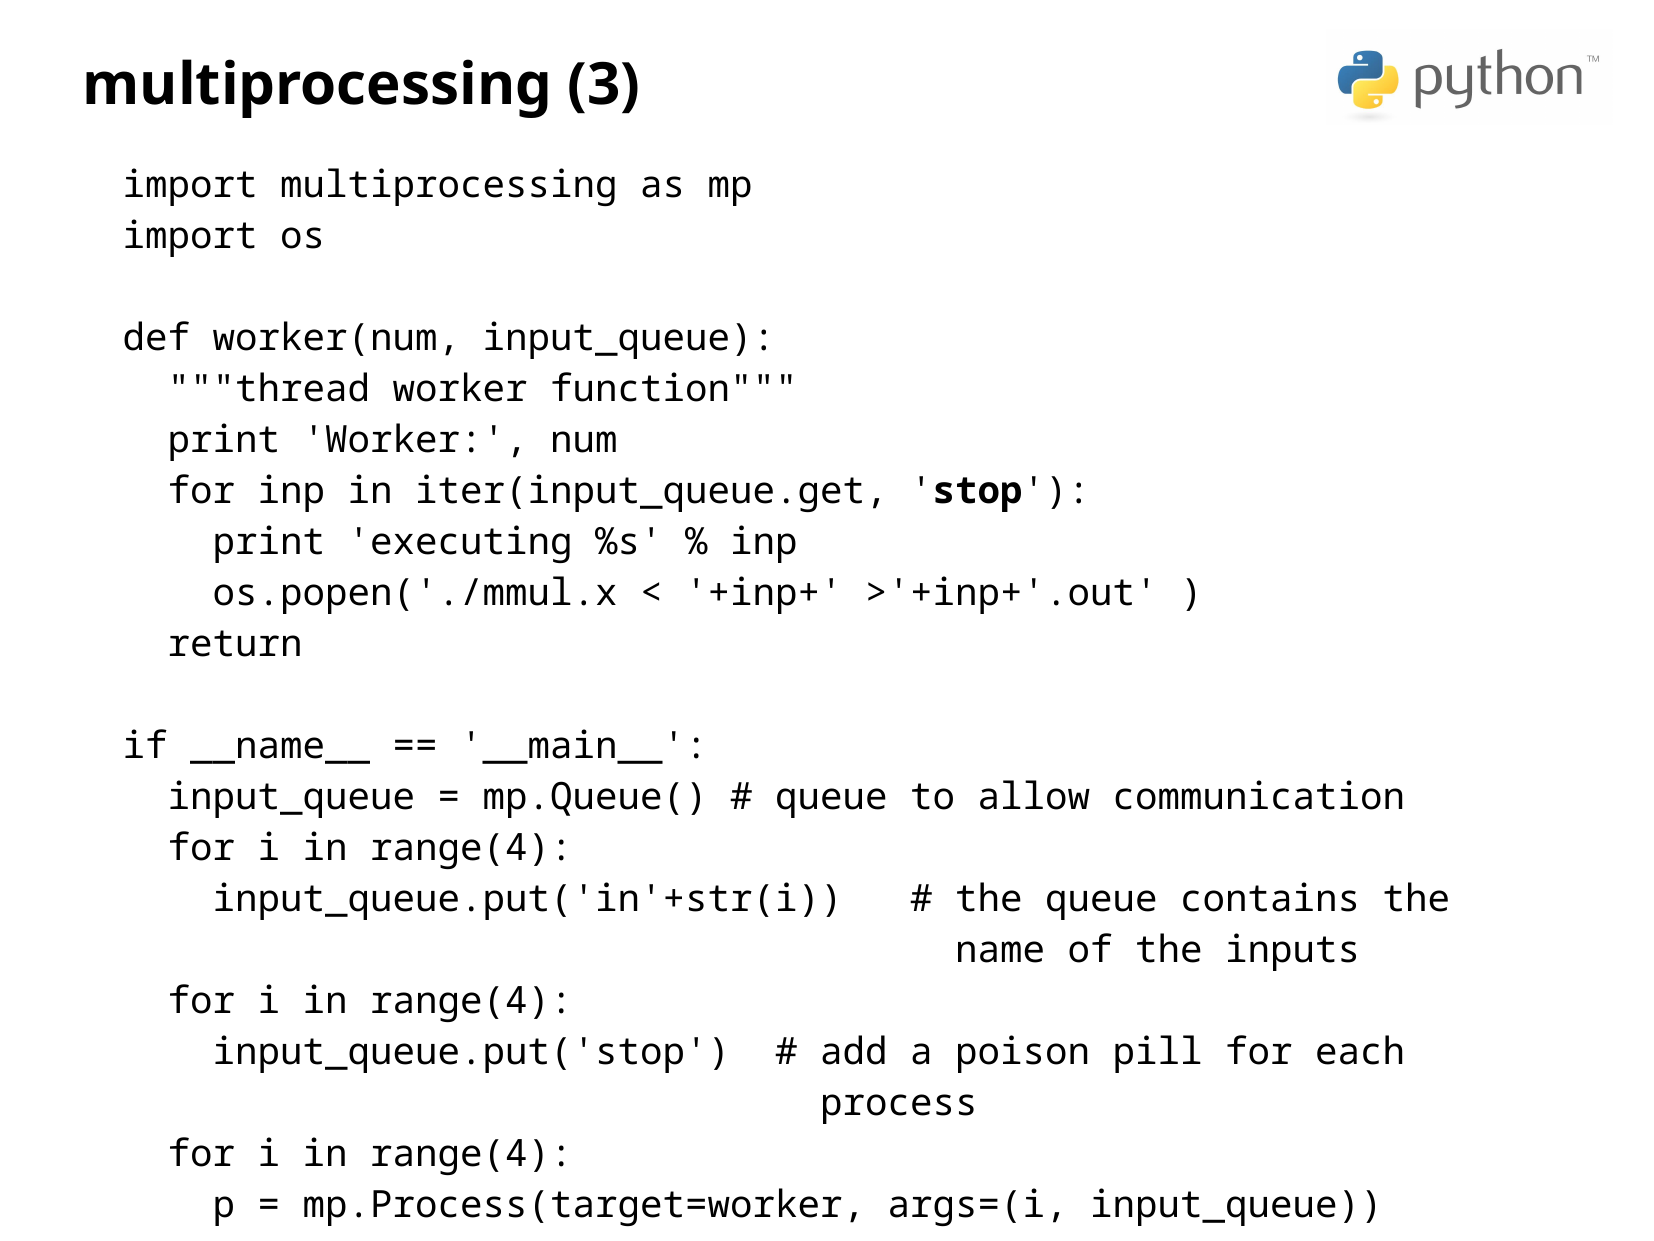

# multiprocessing (3)
import multiprocessing as mp
import os
def worker(num, input_queue):
 """thread worker function"""
 print 'Worker:', num
 for inp in iter(input_queue.get, 'stop'):
 print 'executing %s' % inp
 os.popen('./mmul.x < '+inp+' >'+inp+'.out' )
 return
if __name__ == '__main__':
 input_queue = mp.Queue() # queue to allow communication
 for i in range(4):
 input_queue.put('in'+str(i)) # the queue contains the name of the inputs
 for i in range(4):
 input_queue.put('stop') # add a poison pill for each process
 for i in range(4):
 p = mp.Process(target=worker, args=(i, input_queue))
 p.start()